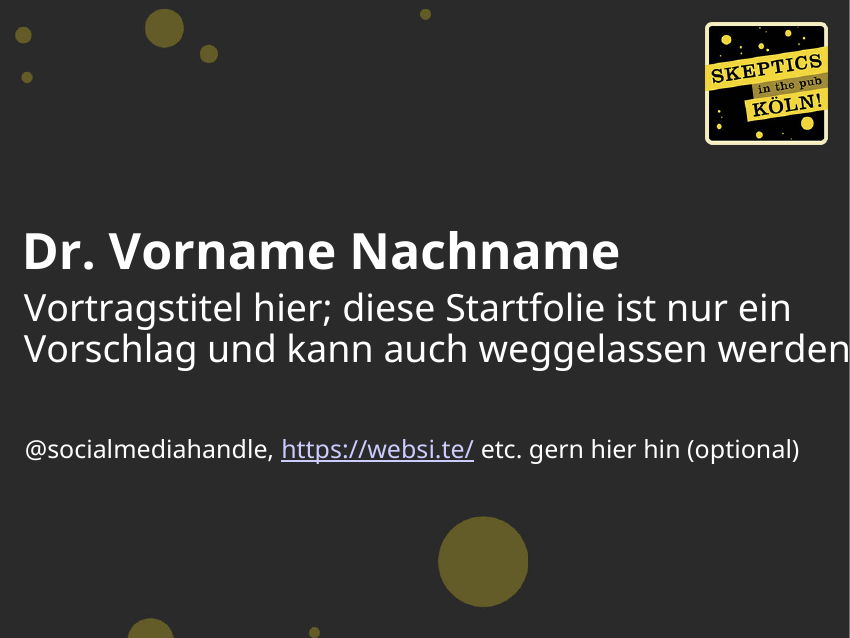

Dr. Vorname Nachname
Vortragstitel hier; diese Startfolie ist nur ein
Vorschlag und kann auch weggelassen werden.
@socialmediahandle, https://websi.te/ etc. gern hier hin (optional)